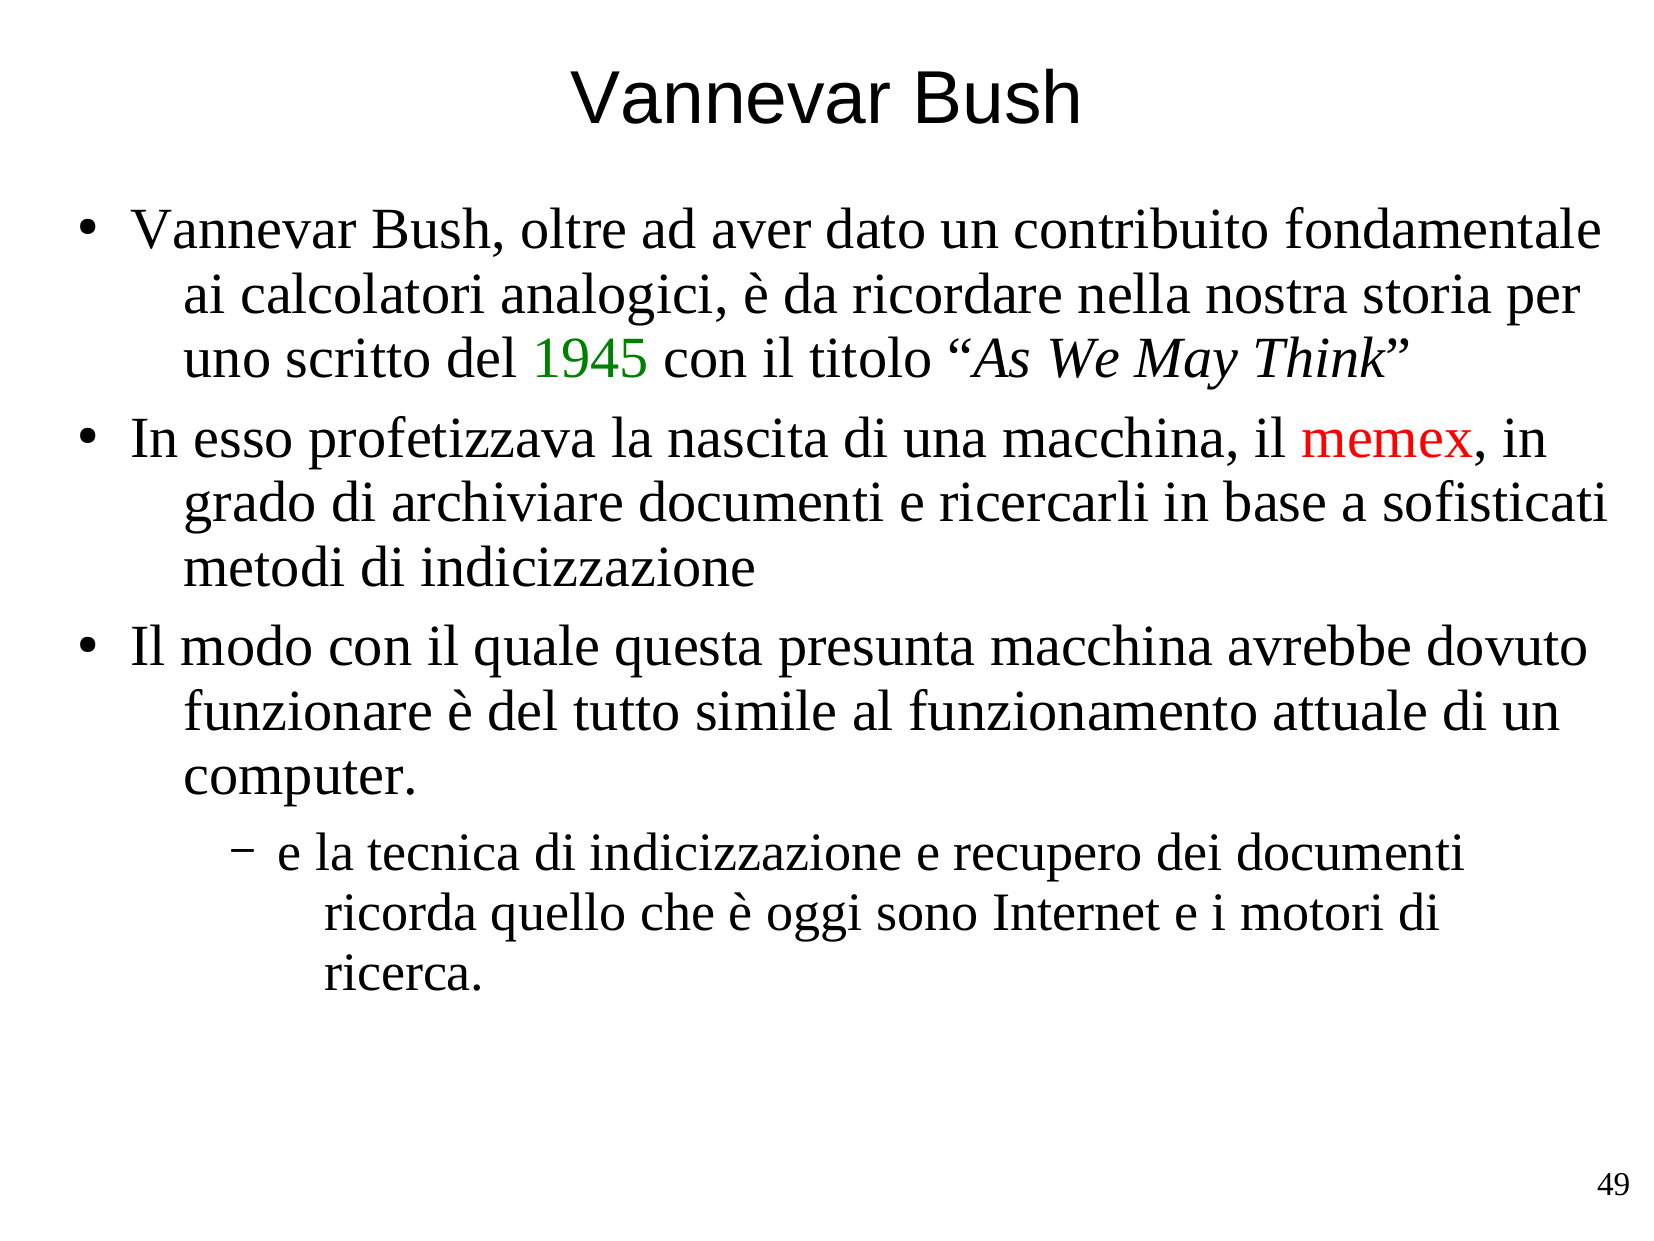

# Vannevar Bush
Vannevar Bush, oltre ad aver dato un contribuito fondamentale ai calcolatori analogici, è da ricordare nella nostra storia per uno scritto del 1945 con il titolo “As We May Think”
In esso profetizzava la nascita di una macchina, il memex, in grado di archiviare documenti e ricercarli in base a sofisticati metodi di indicizzazione
Il modo con il quale questa presunta macchina avrebbe dovuto funzionare è del tutto simile al funzionamento attuale di un computer.
e la tecnica di indicizzazione e recupero dei documenti ricorda quello che è oggi sono Internet e i motori di ricerca.